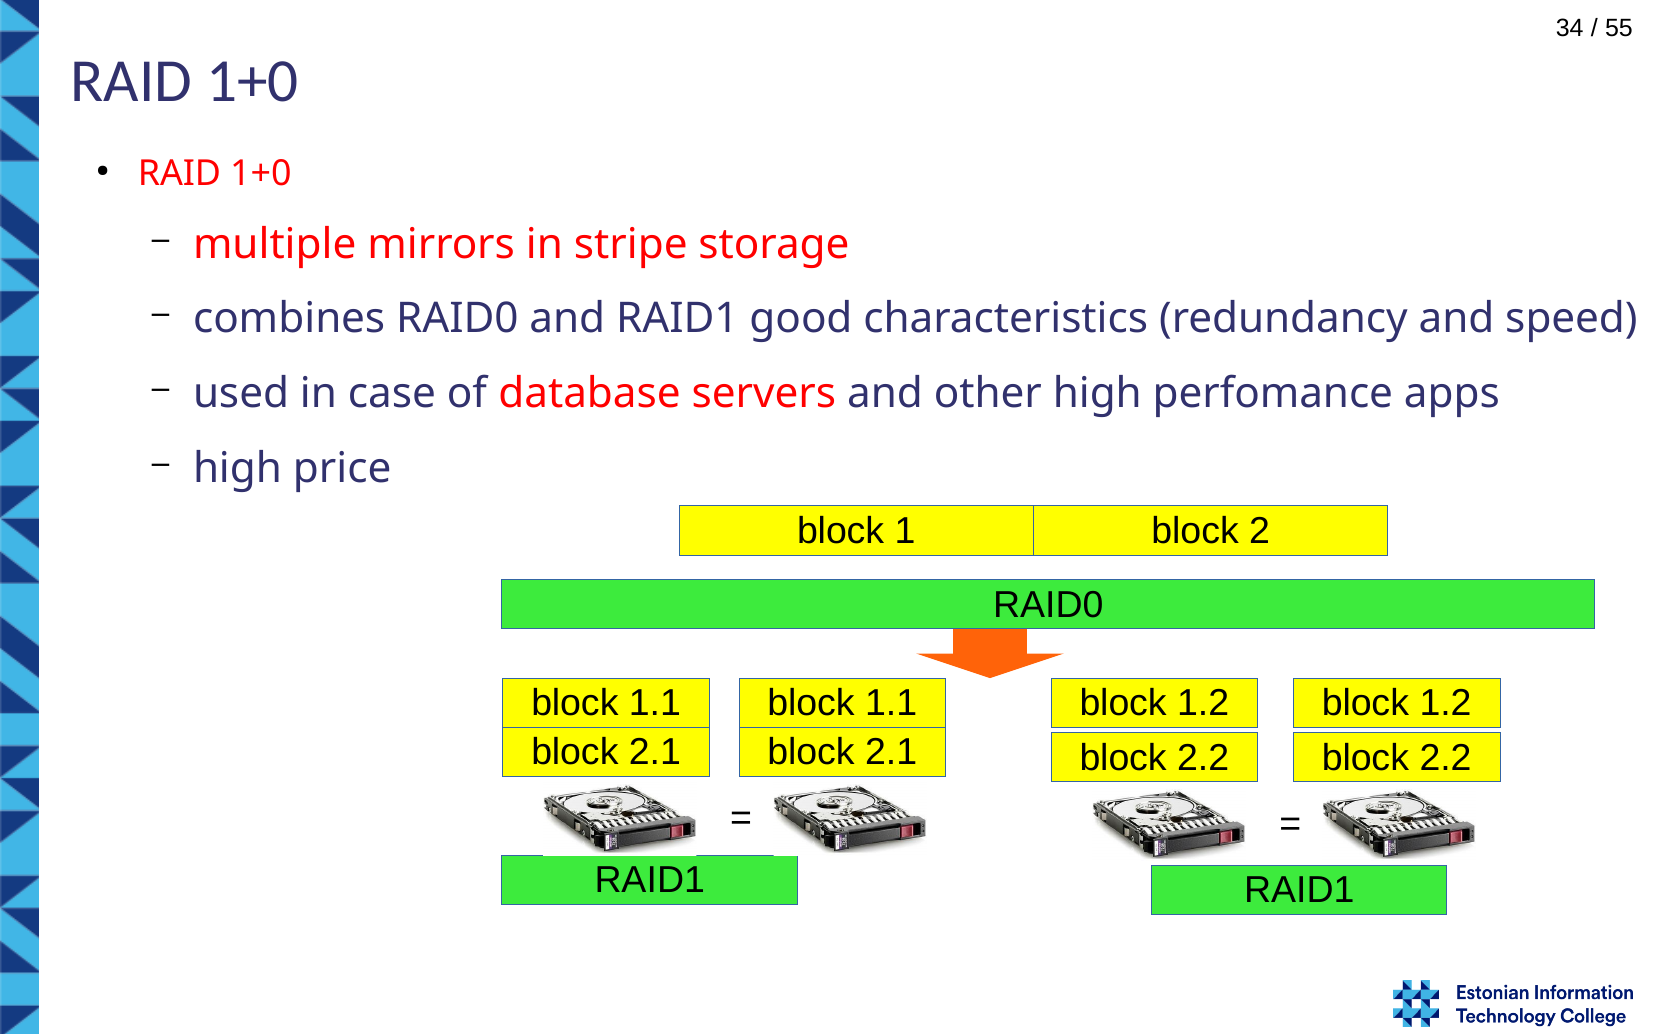

# RAID 1+0
RAID 1+0
multiple mirrors in stripe storage
combines RAID0 and RAID1 good characteristics (redundancy and speed)
used in case of database servers and other high perfomance apps
high price
block 1
block 2
RAID0
block 1.1
block 1.1
block 1.2
block 1.2
block 2.1
block 2.1
block 2.2
block 2.2
=
=
RAID1
RAID1